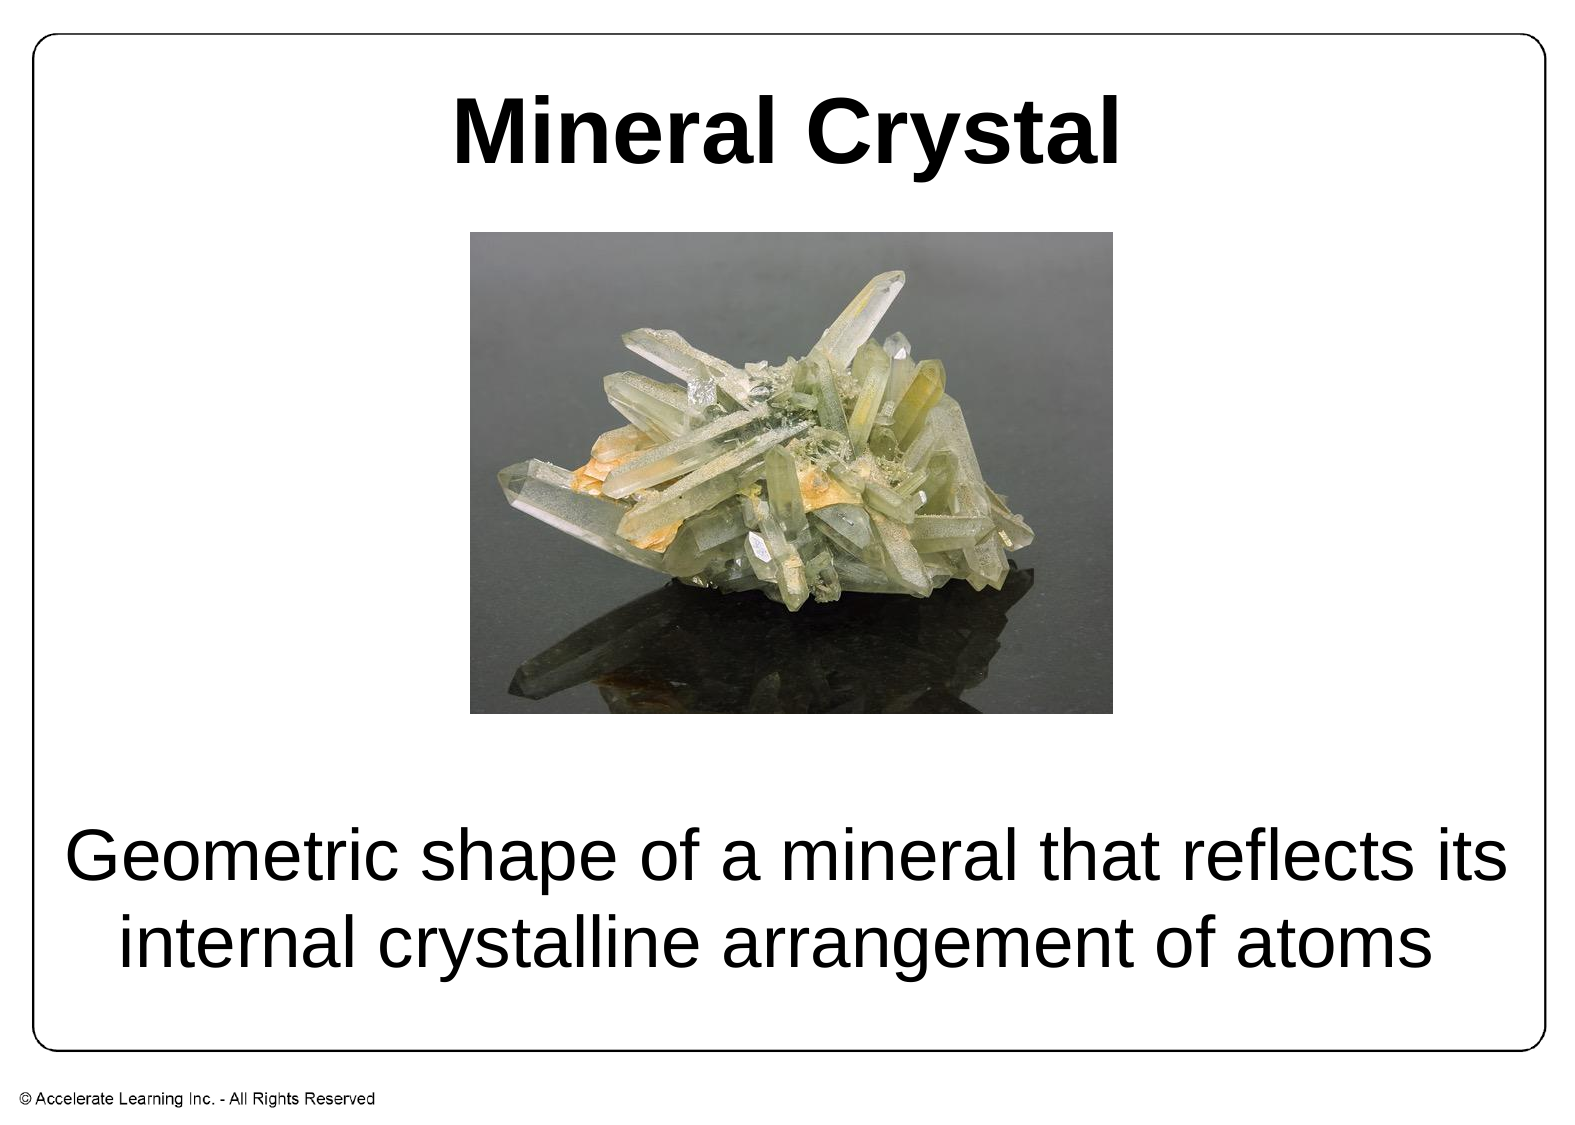

Mineral Crystal
Geometric shape of a mineral that reflects its internal crystalline arrangement of atoms